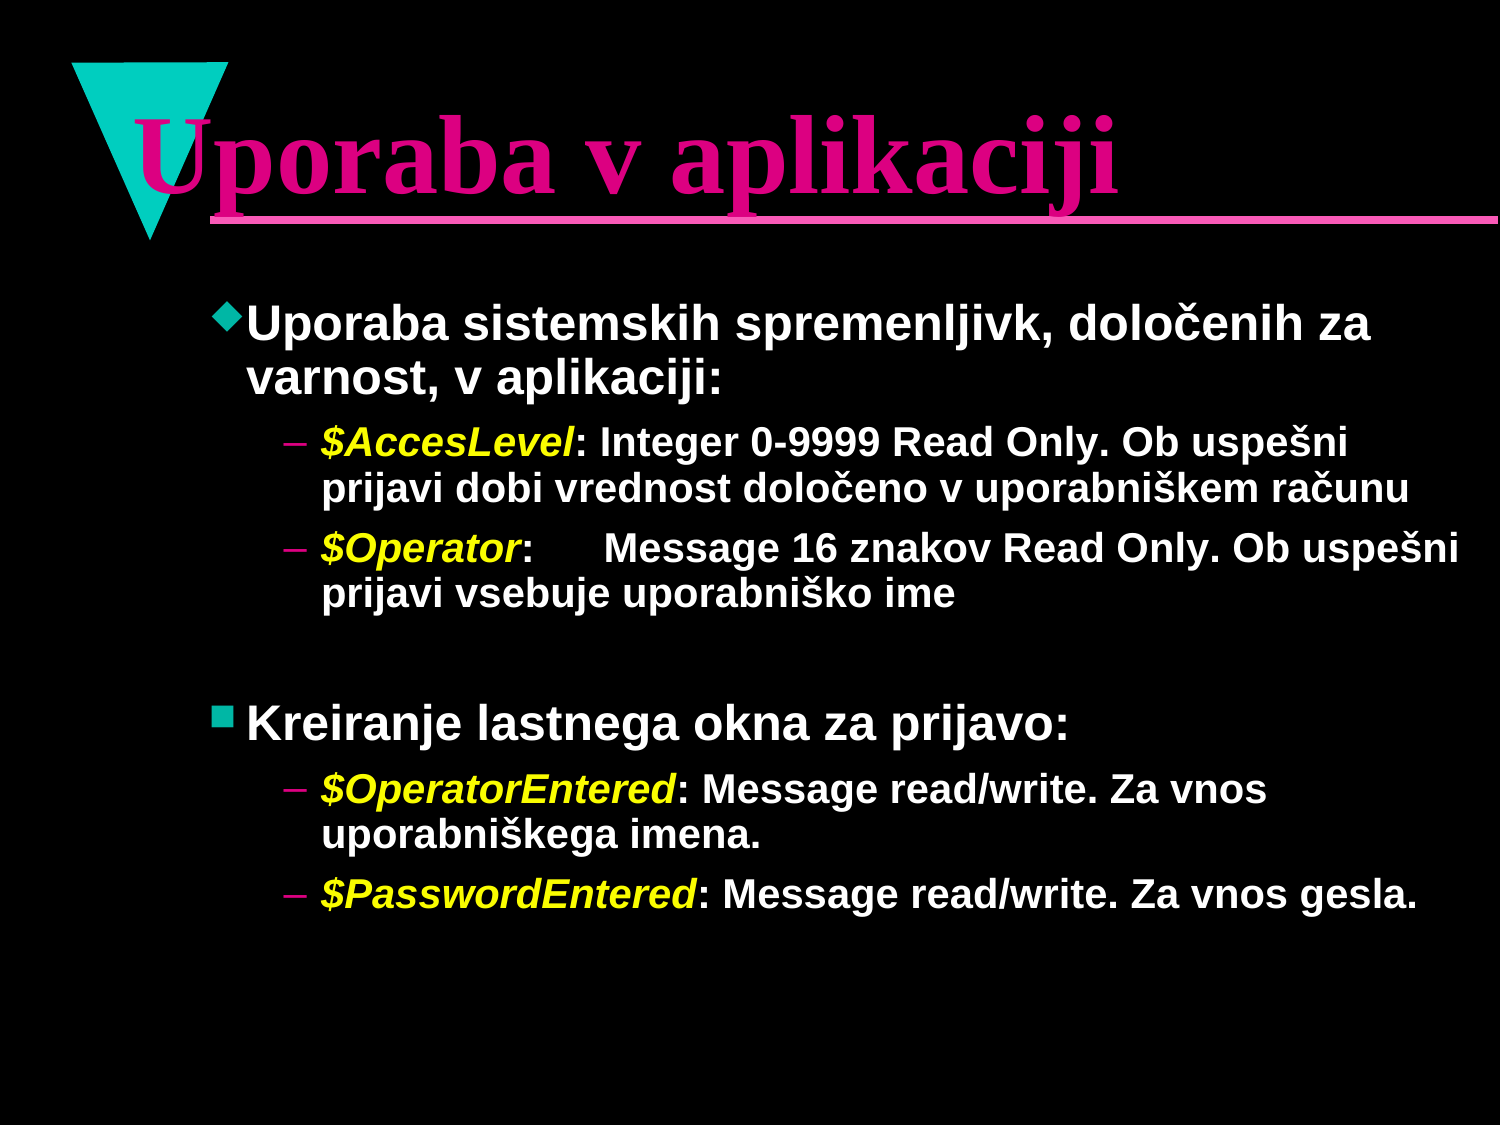

# Uporaba v aplikaciji
Uporaba sistemskih spremenljivk, določenih za varnost, v aplikaciji:
$AccesLevel: Integer 0-9999 Read Only. Ob uspešni prijavi dobi vrednost določeno v uporabniškem računu
$Operator: Message 16 znakov Read Only. Ob uspešni prijavi vsebuje uporabniško ime
Kreiranje lastnega okna za prijavo:
$OperatorEntered: Message read/write. Za vnos uporabniškega imena.
$PasswordEntered: Message read/write. Za vnos gesla.
Varnost, zaščita aplikacije in omejitve dostopa
3